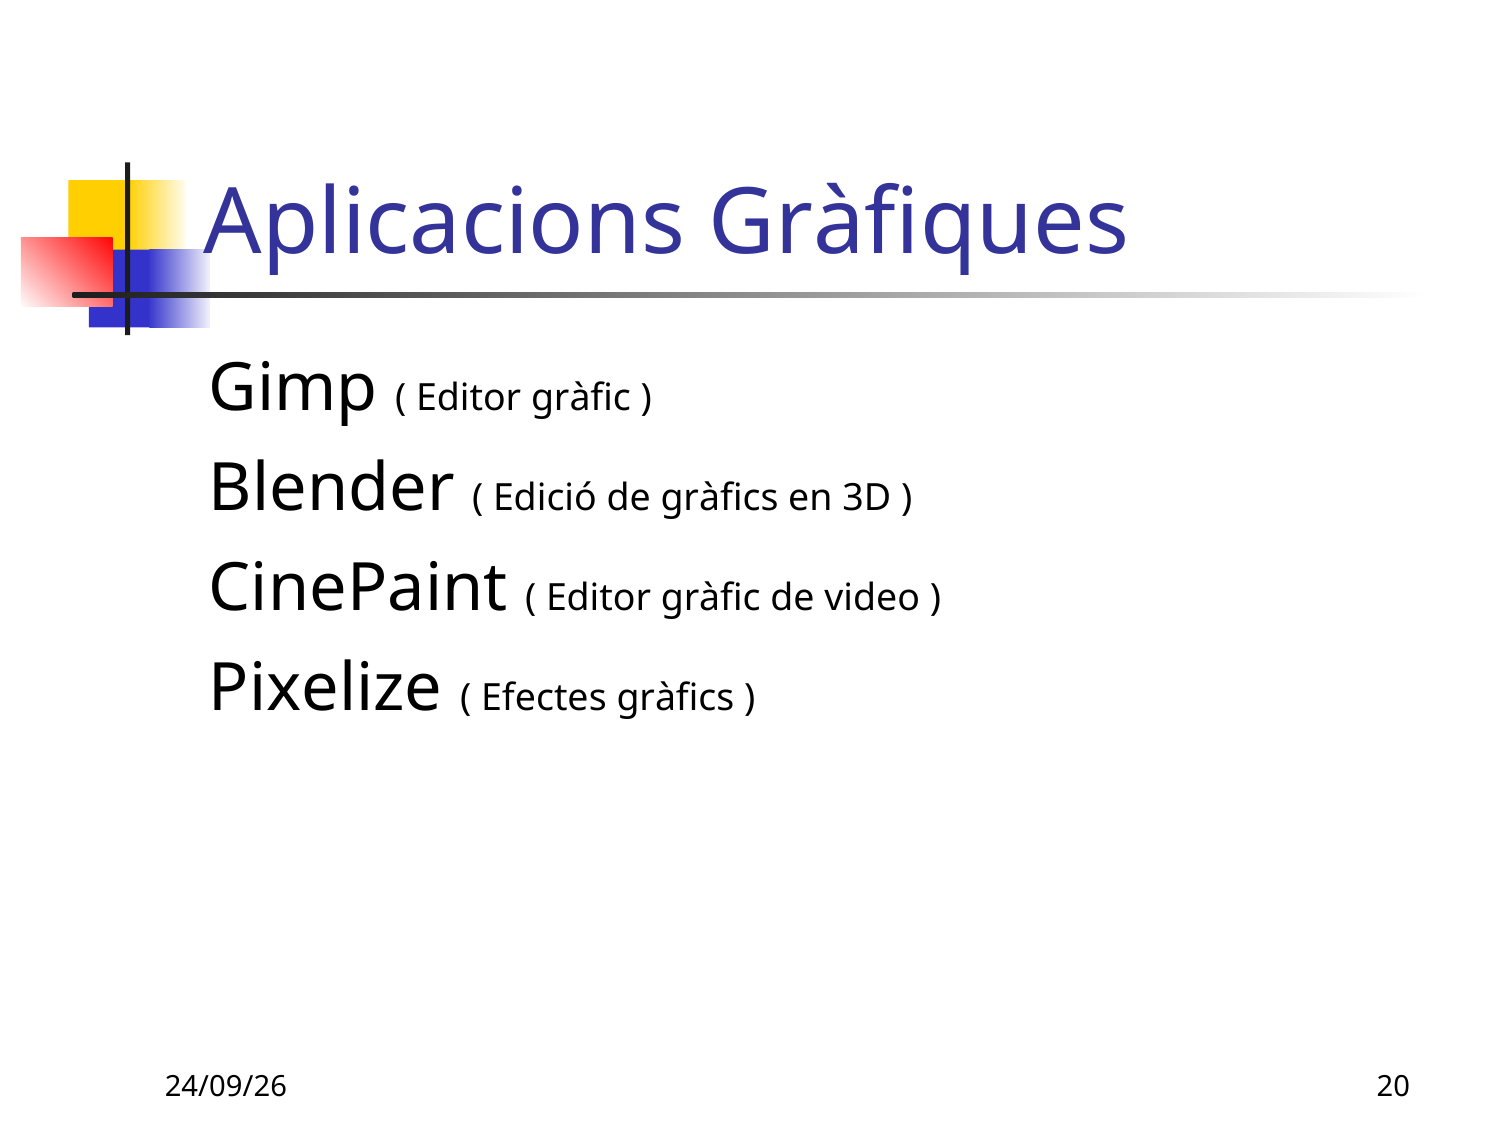

# Aplicacions Gràfiques
Gimp ( Editor gràfic )
Blender ( Edició de gràfics en 3D )
CinePaint ( Editor gràfic de video )
Pixelize ( Efectes gràfics )
20